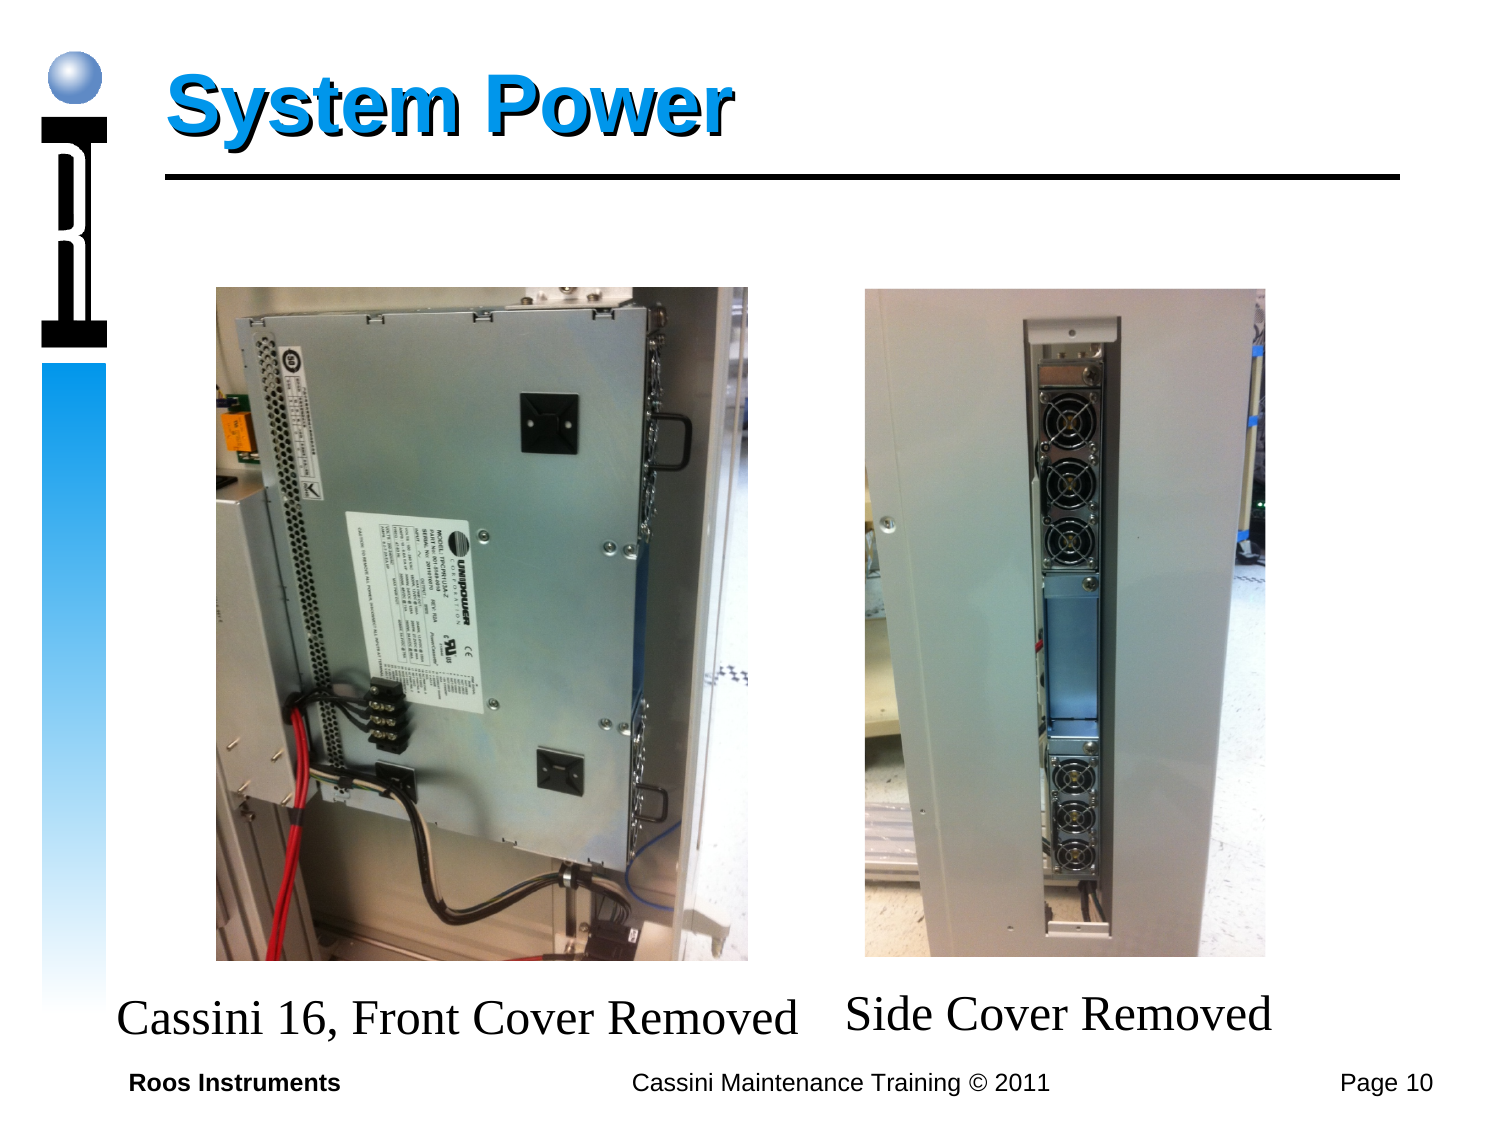

# System Power
Side Cover Removed
Cassini 16, Front Cover Removed